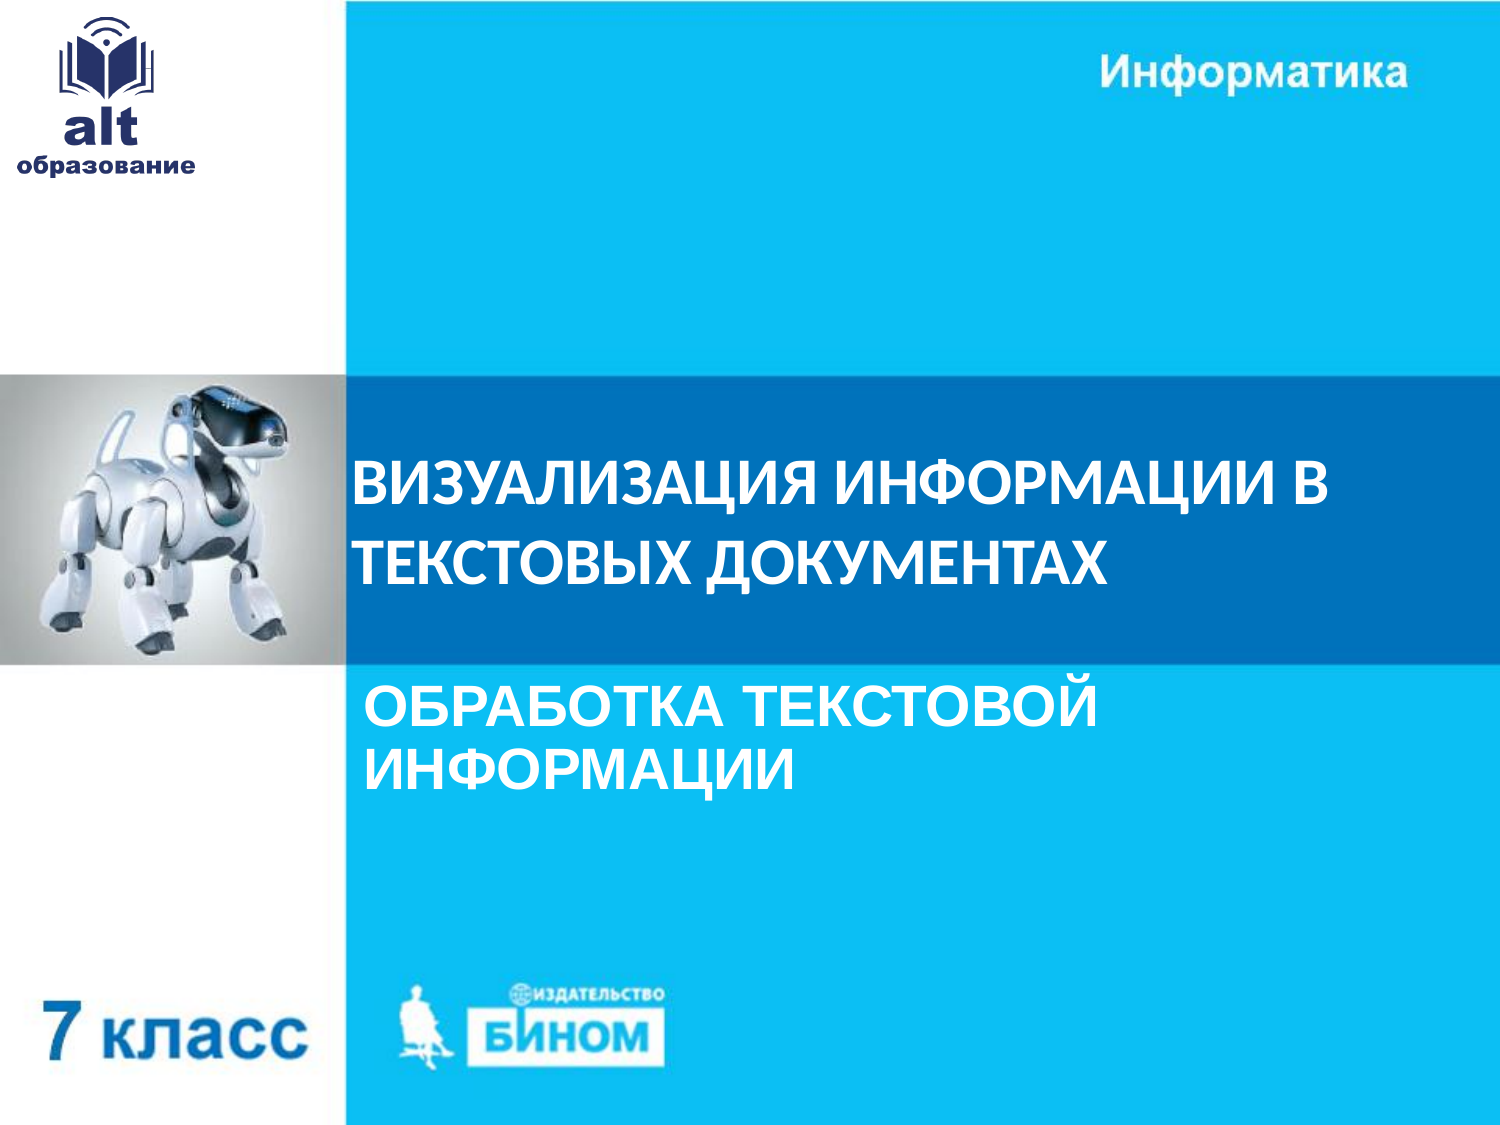

# ВИЗУАЛИЗАЦИЯ ИНФОРМАЦИИ В ТЕКСТОВЫХ ДОКУМЕНТАХ
ОБРАБОТКА ТЕКСТОВОЙ ИНФОРМАЦИИ